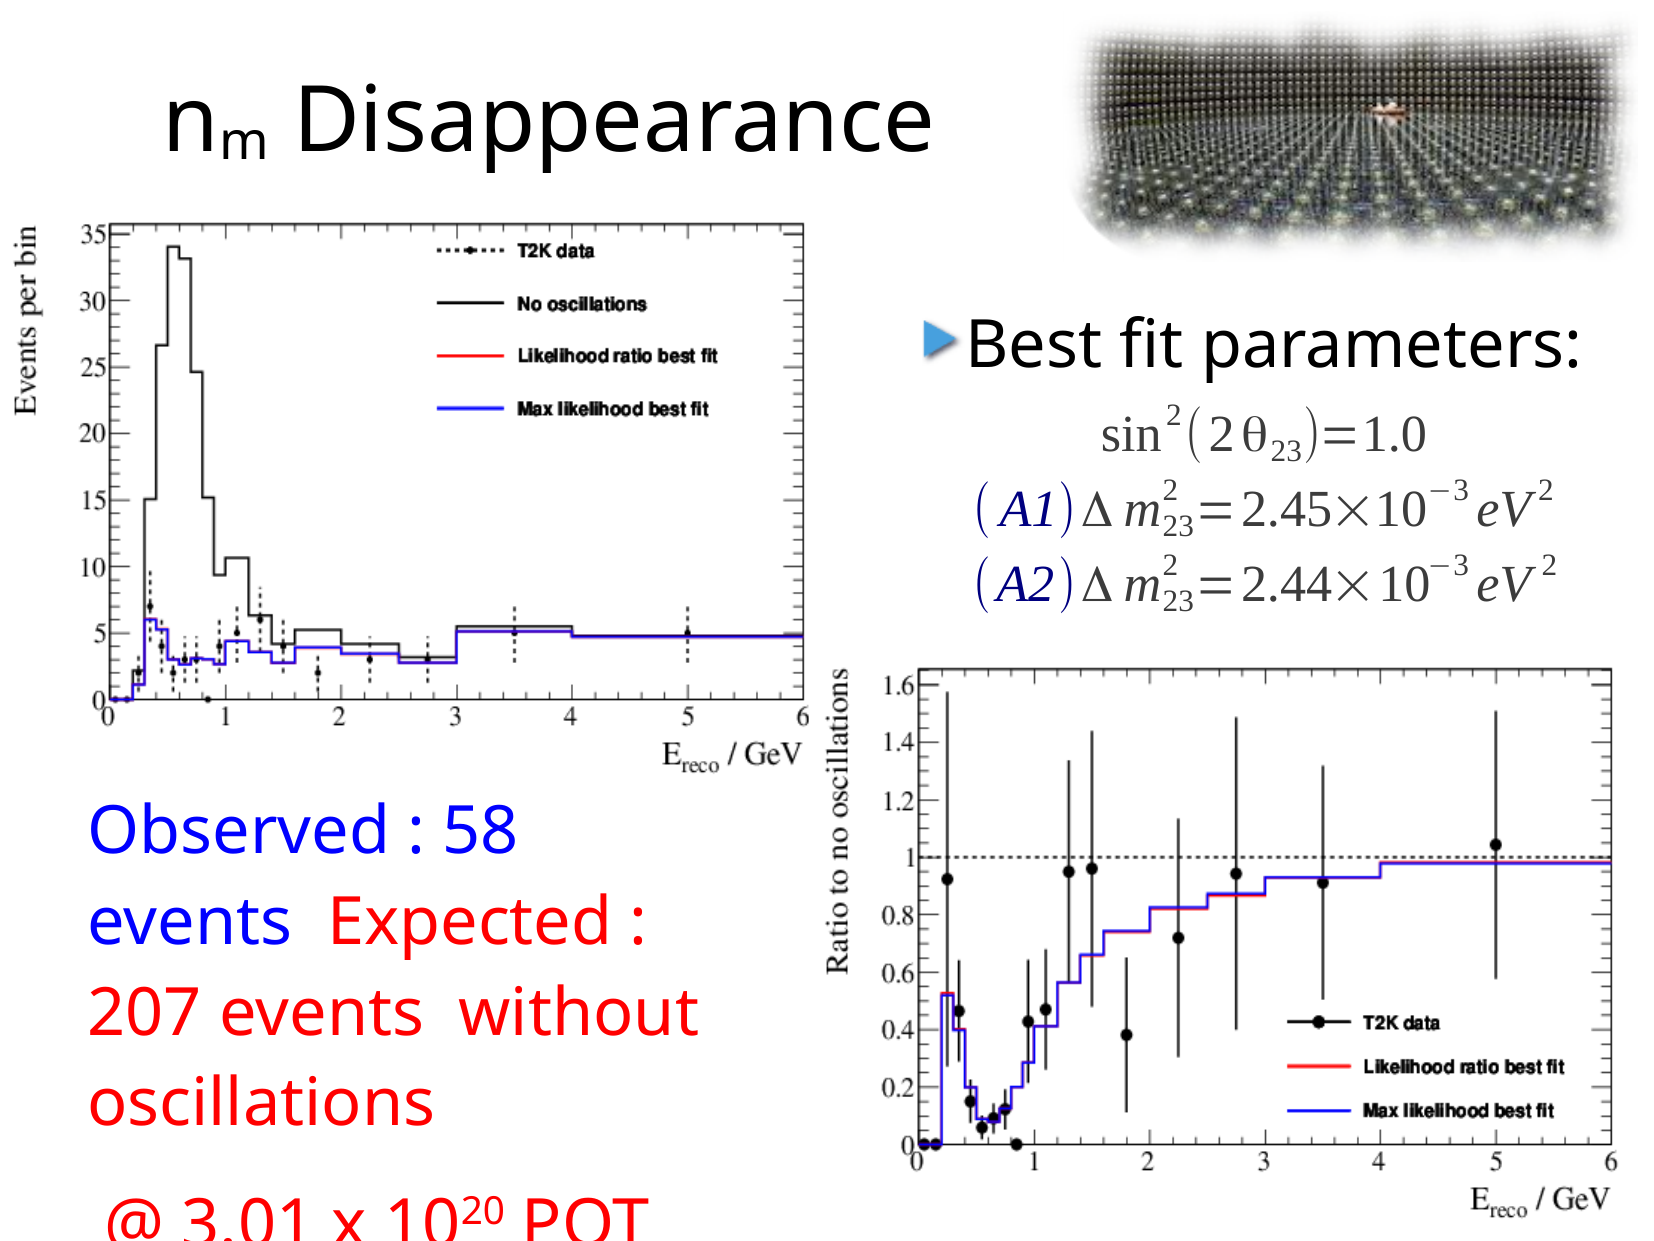

# nm Disappearance
Best fit parameters:
Observed : 58 events Expected : 207 events without oscillations
 @ 3.01 x 1020 POT